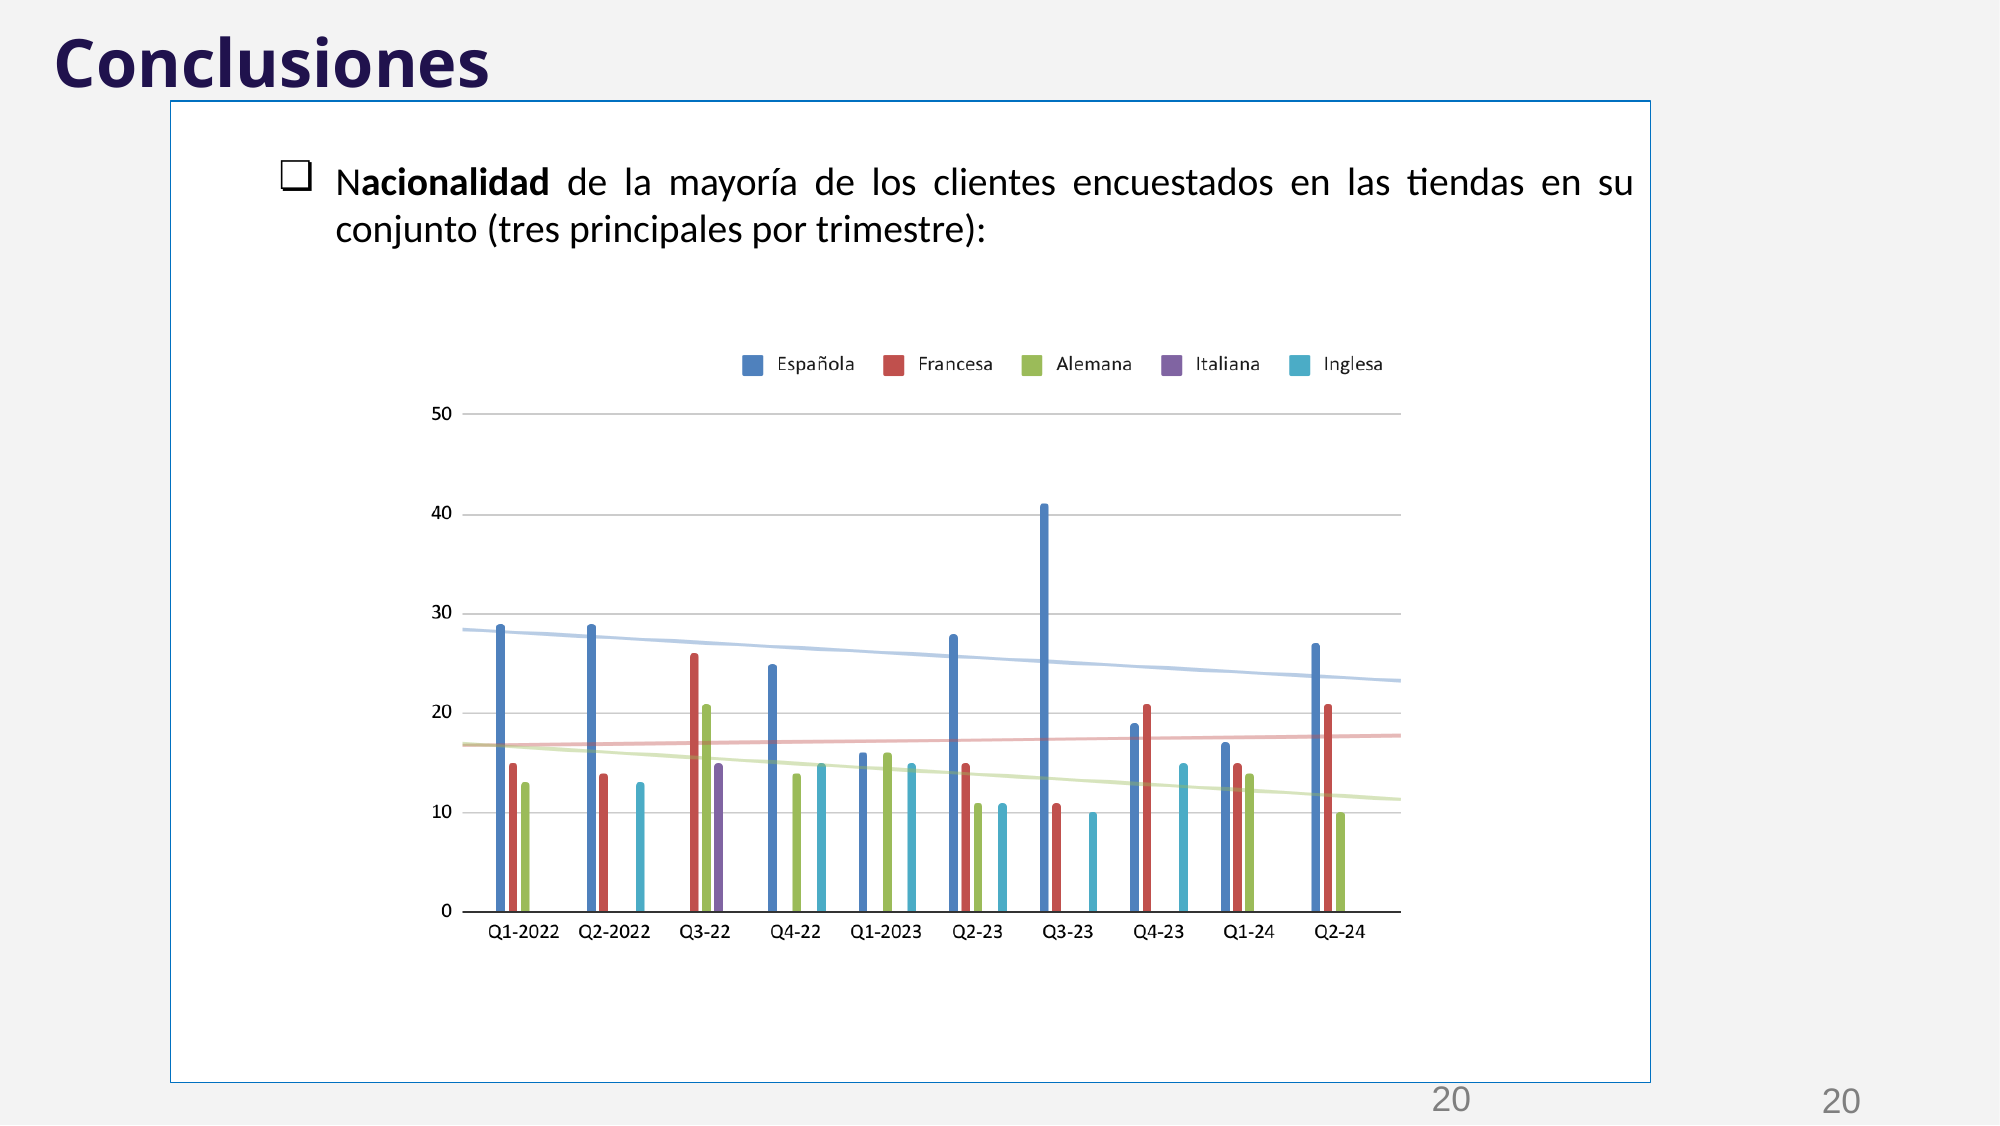

Conclusiones
Nacionalidad de la mayoría de los clientes encuestados en las tiendas en su conjunto (tres principales por trimestre):